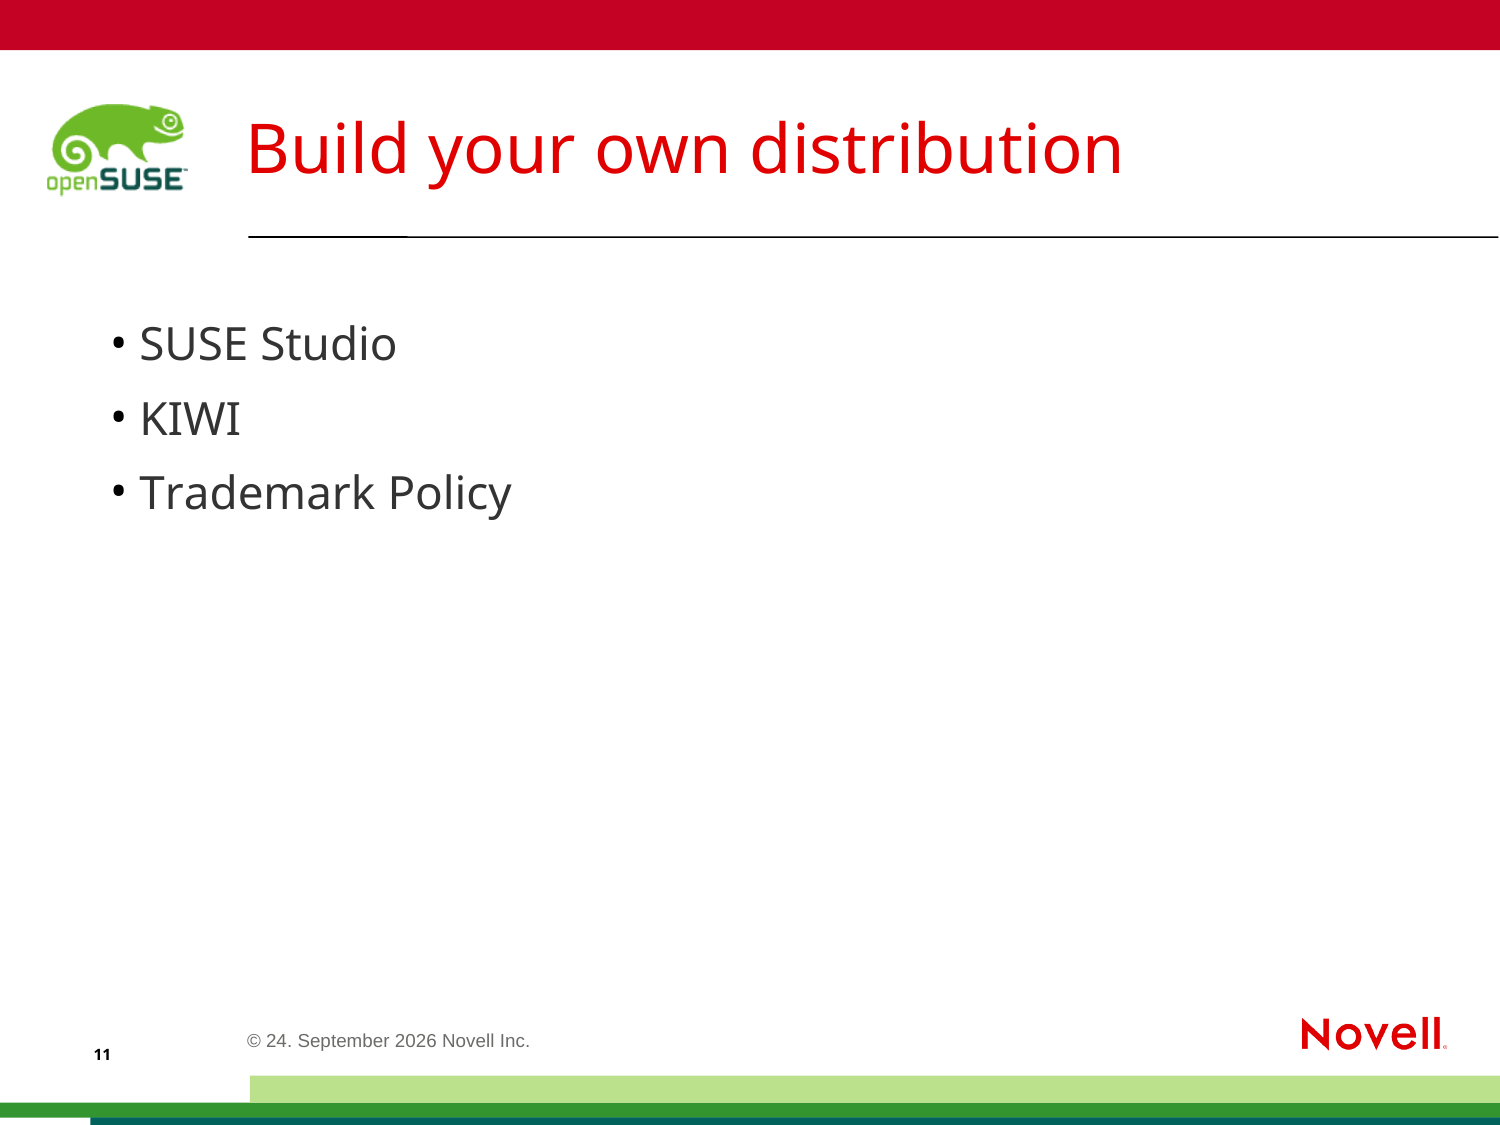

# Build your own distribution
 SUSE Studio
 KIWI
 Trademark Policy